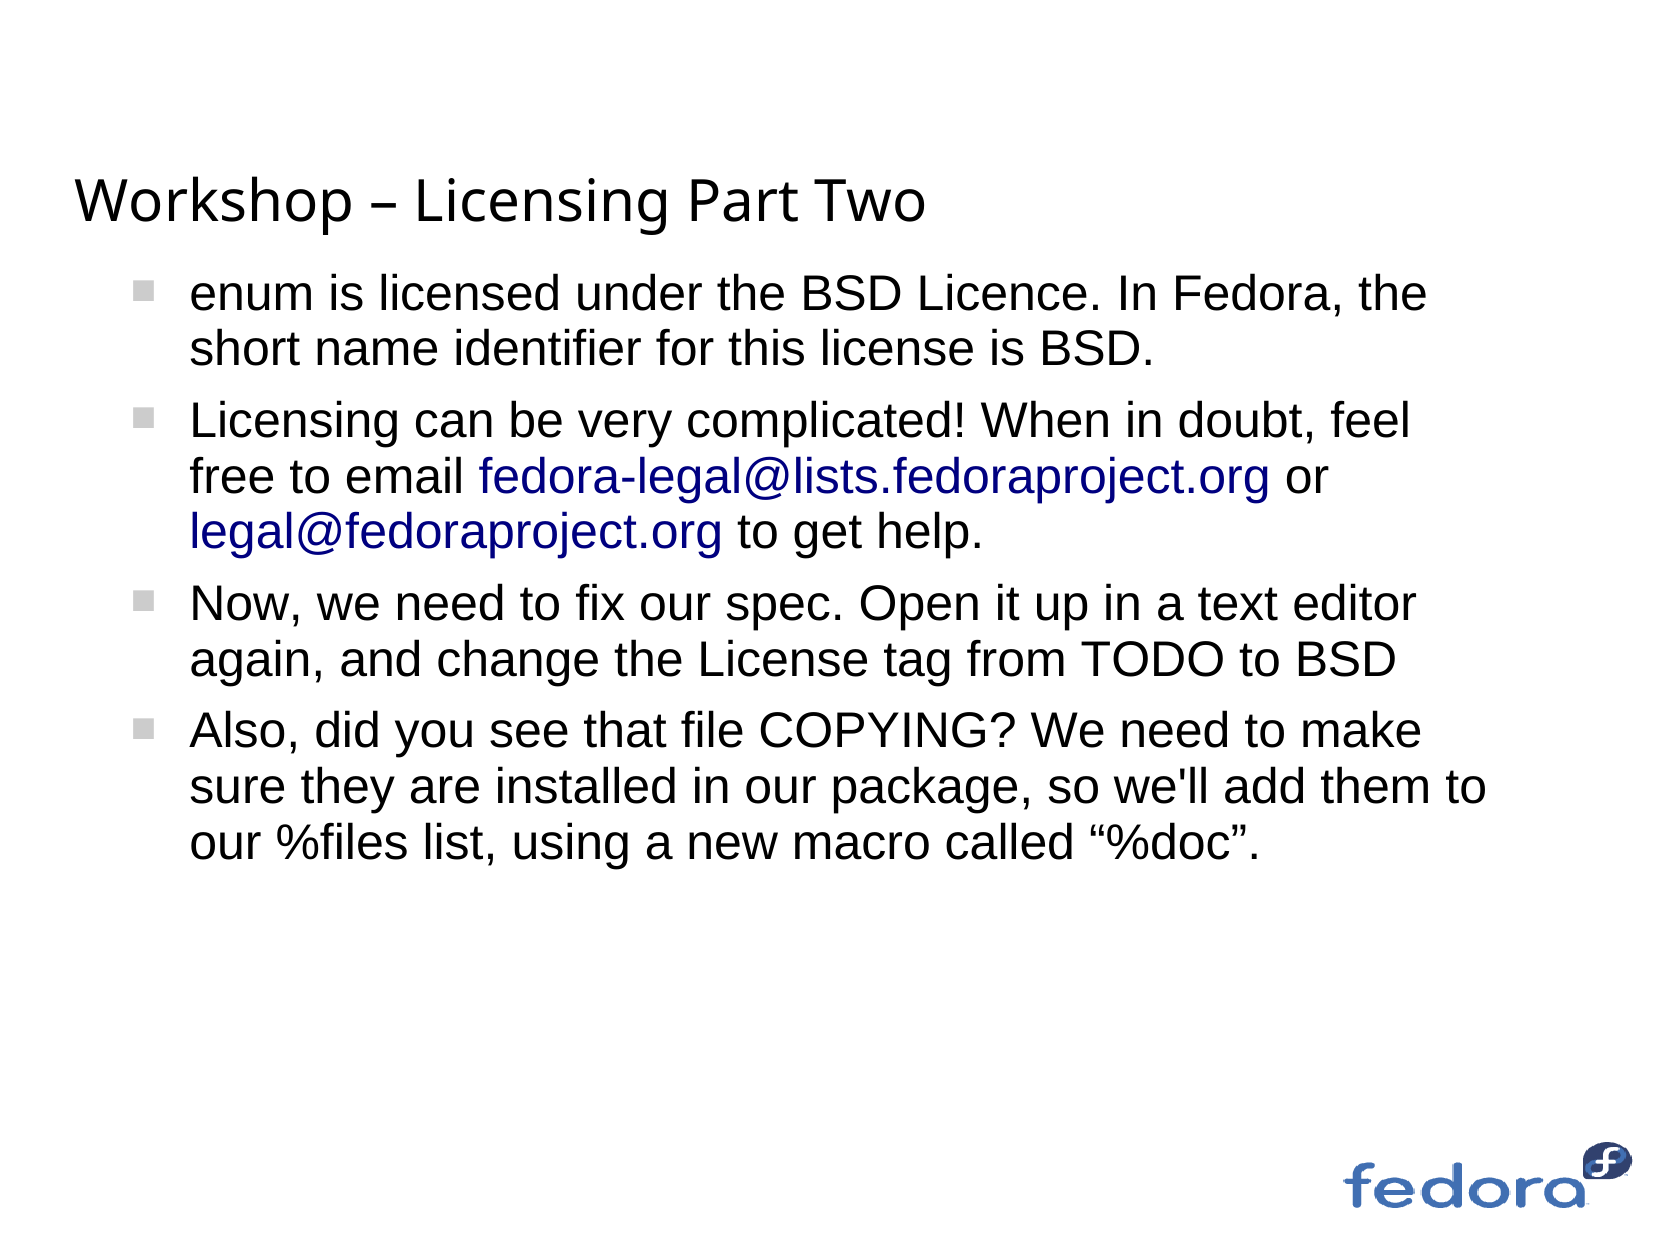

# Workshop – Licensing Part Two
enum is licensed under the BSD Licence. In Fedora, the short name identifier for this license is BSD.
Licensing can be very complicated! When in doubt, feel free to email fedora-legal@lists.fedoraproject.org or legal@fedoraproject.org to get help.
Now, we need to fix our spec. Open it up in a text editor again, and change the License tag from TODO to BSD
Also, did you see that file COPYING? We need to make sure they are installed in our package, so we'll add them to our %files list, using a new macro called “%doc”.